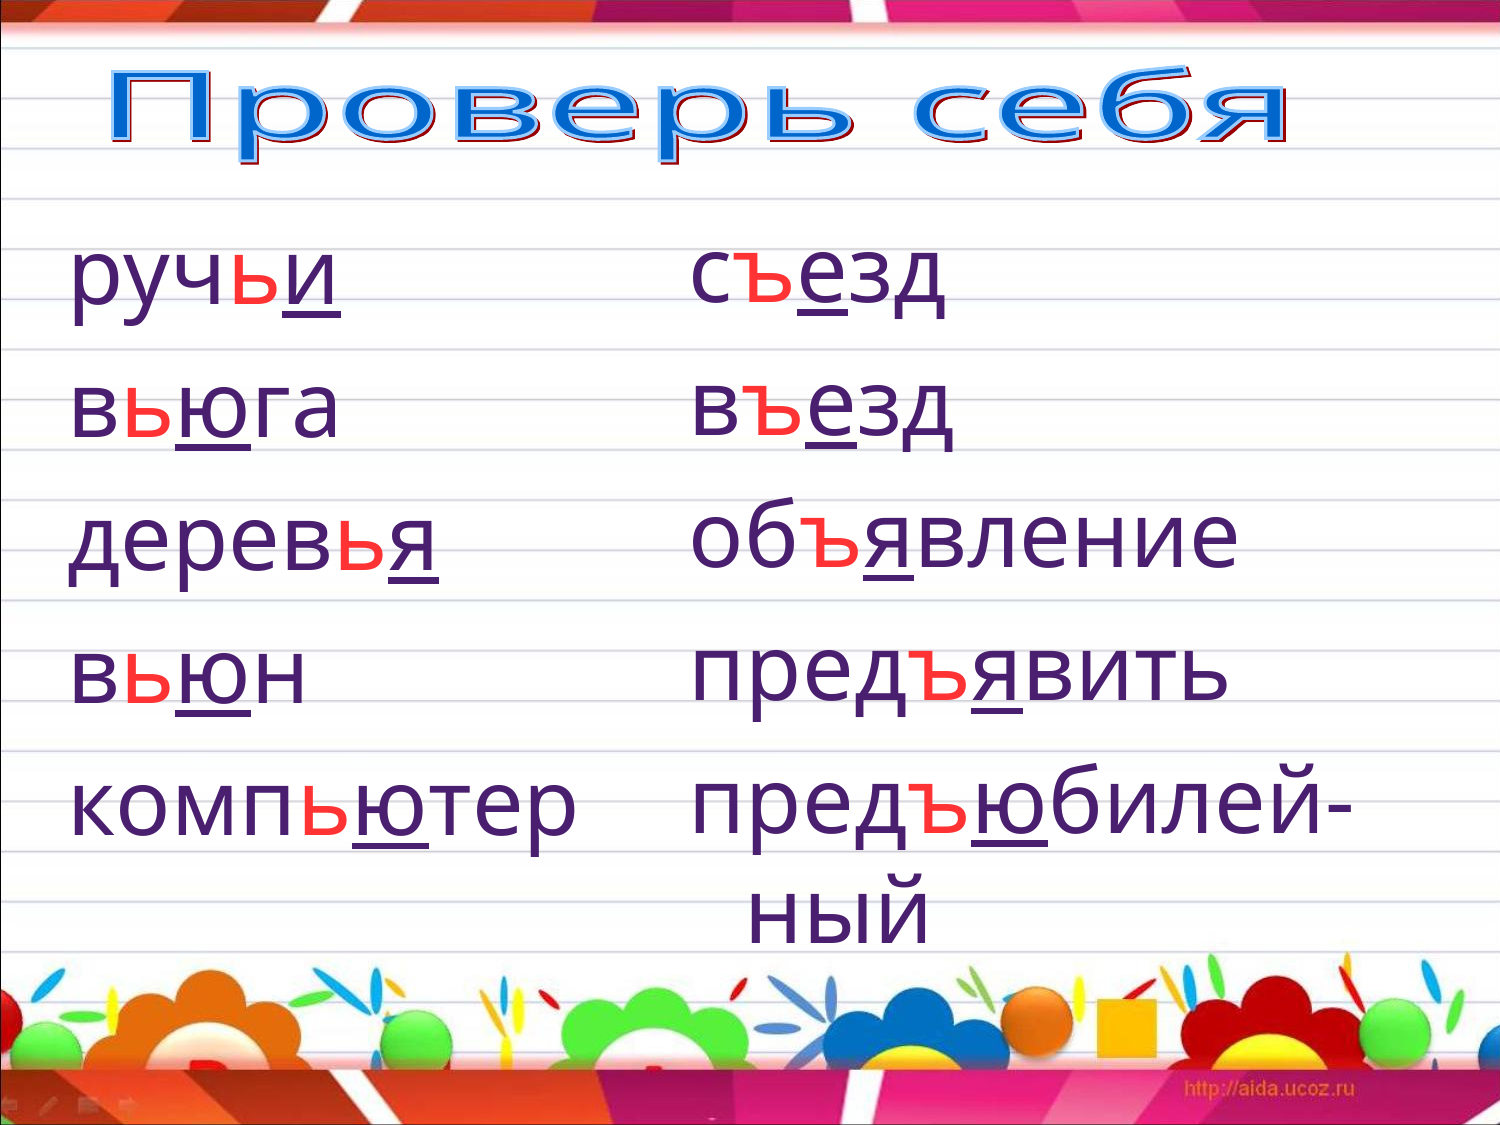

Проверь себя
съезд
въезд
объявление
предъявить
предъюбилей-ный
ручьи
вьюга
деревья
вьюн
компьютер